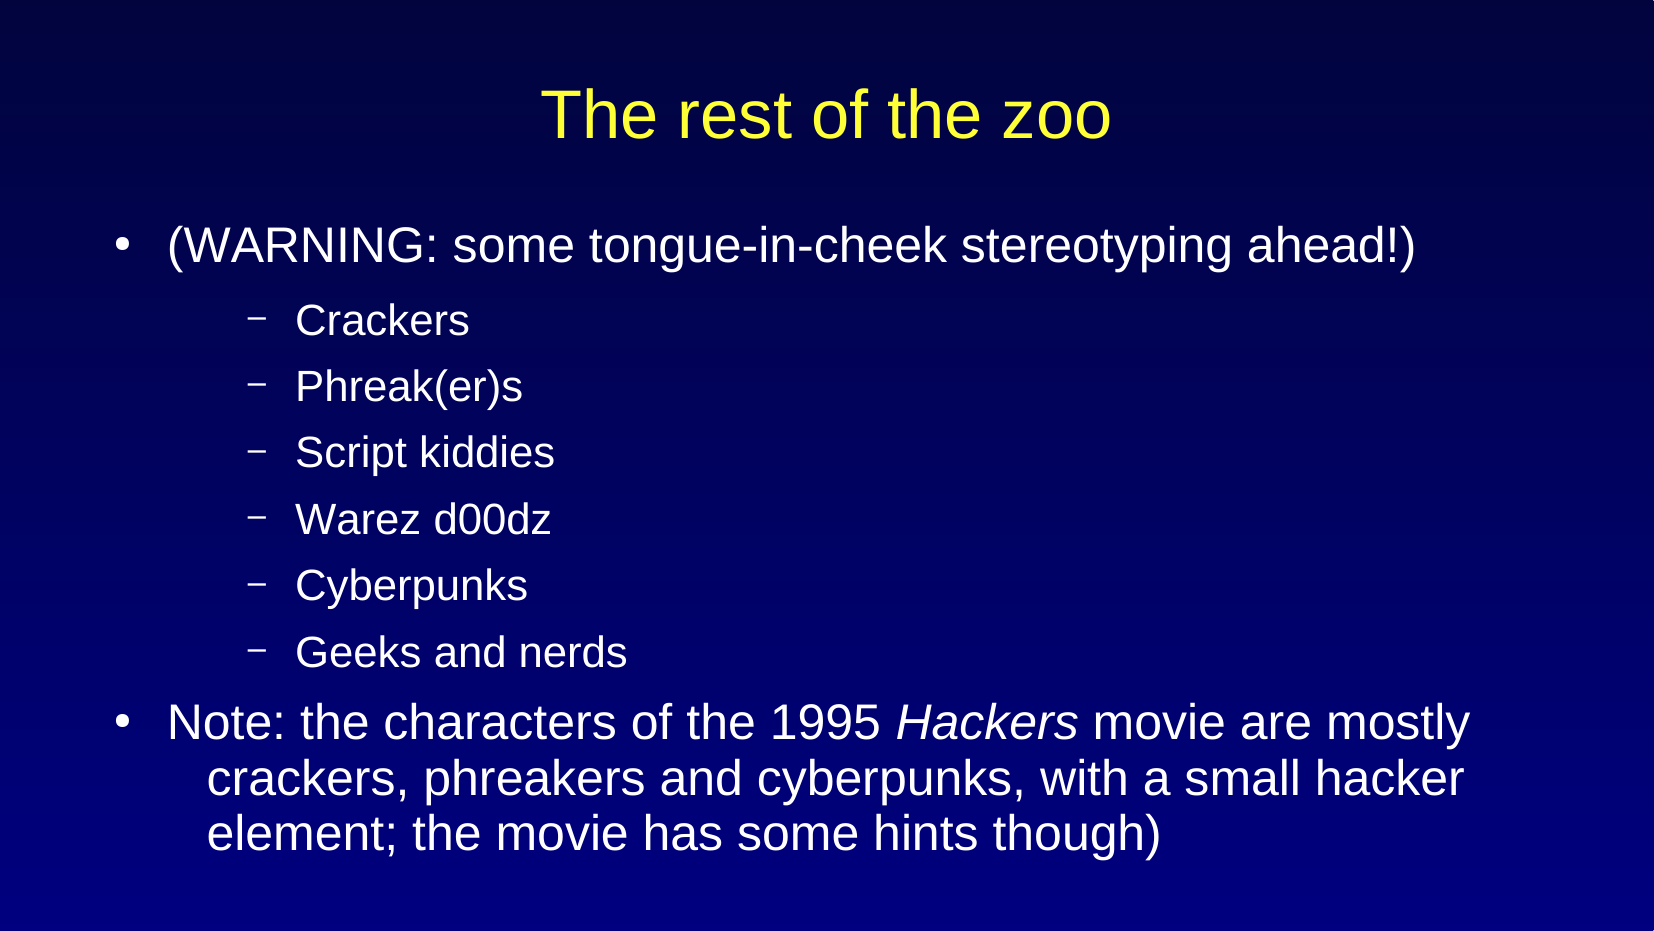

# The rest of the zoo
(WARNING: some tongue-in-cheek stereotyping ahead!)
Crackers
Phreak(er)s
Script kiddies
Warez d00dz
Cyberpunks
Geeks and nerds
Note: the characters of the 1995 Hackers movie are mostly crackers, phreakers and cyberpunks, with a small hacker element; the movie has some hints though)